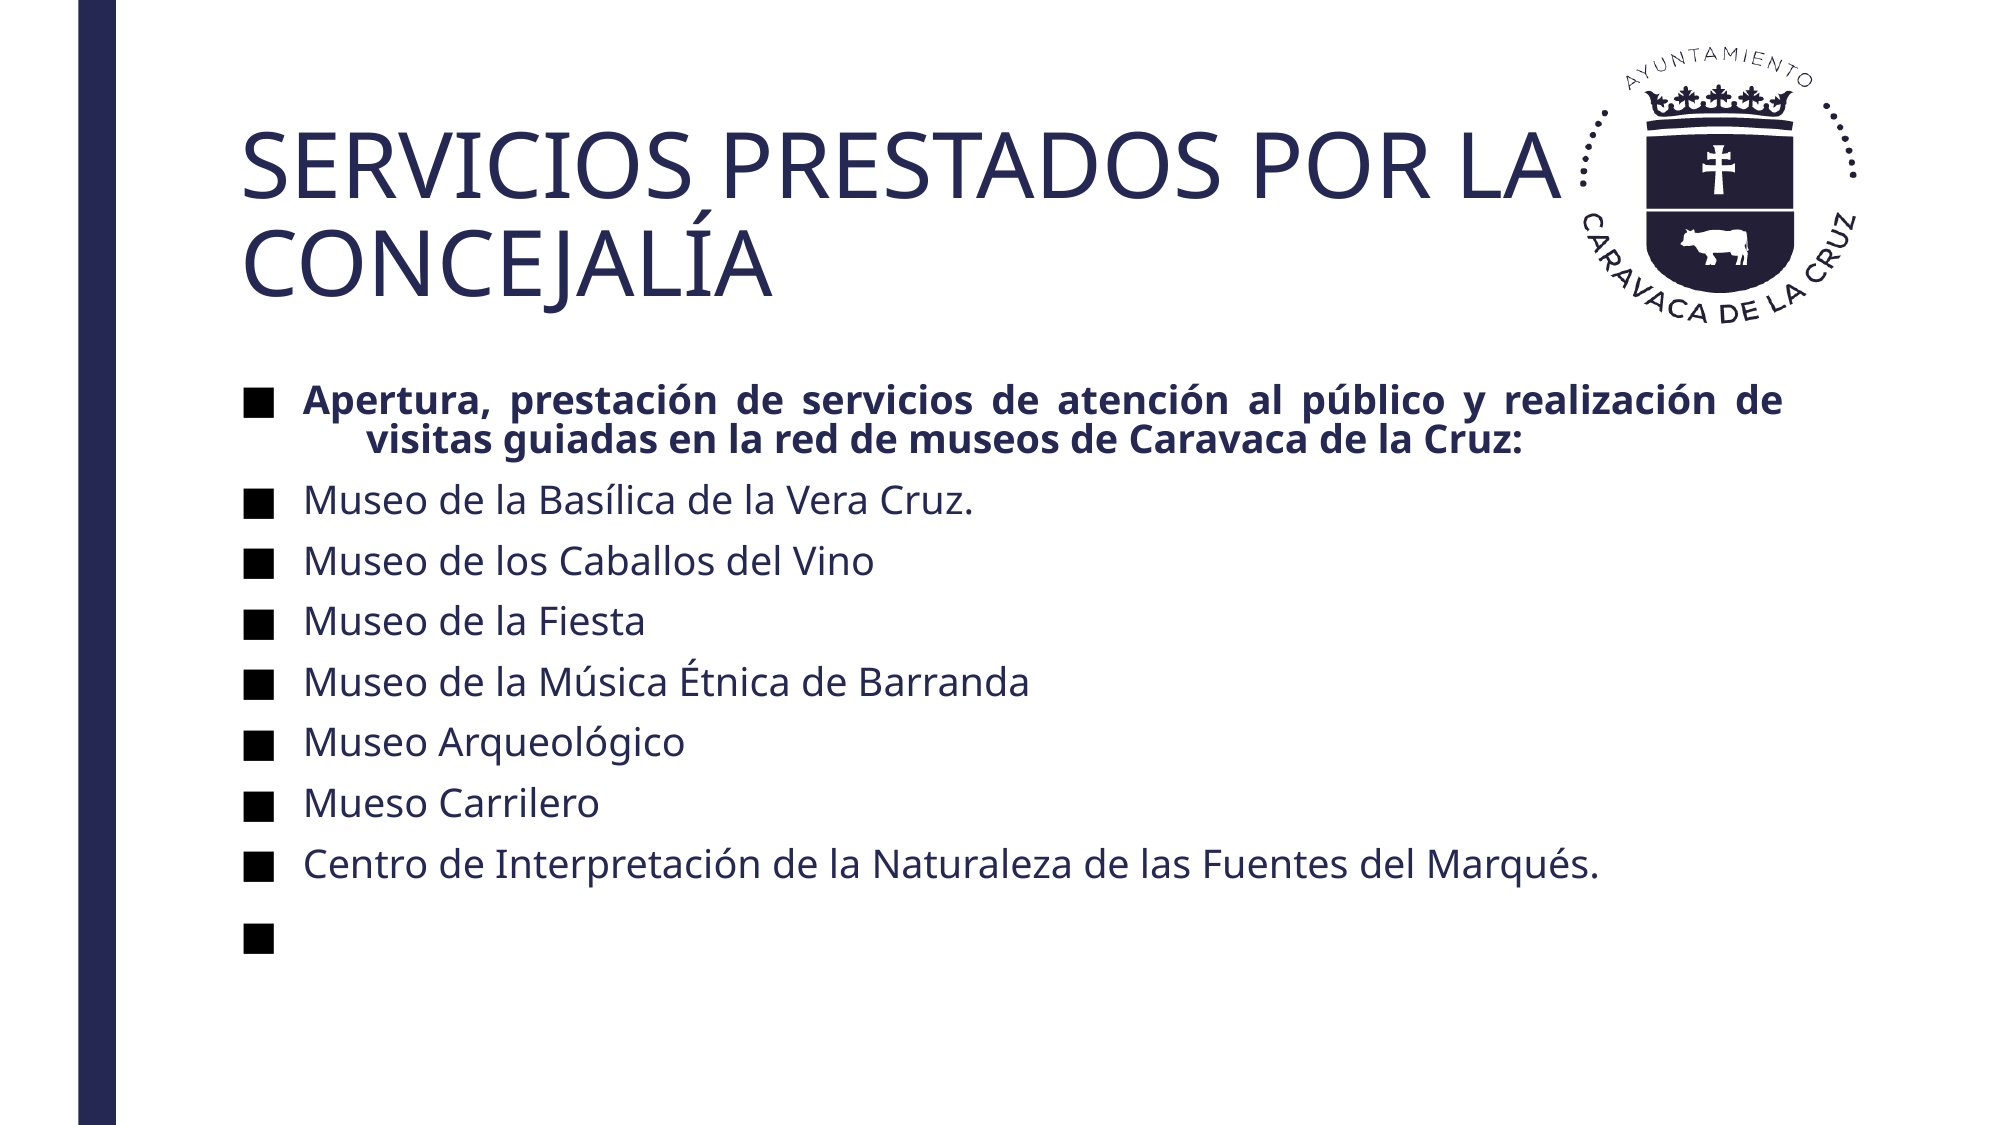

# SERVICIOS PRESTADOS POR LA CONCEJALÍA
Apertura, prestación de servicios de atención al público y realización de visitas guiadas en la red de museos de Caravaca de la Cruz:
Museo de la Basílica de la Vera Cruz.
Museo de los Caballos del Vino
Museo de la Fiesta
Museo de la Música Étnica de Barranda
Museo Arqueológico
Mueso Carrilero
Centro de Interpretación de la Naturaleza de las Fuentes del Marqués.